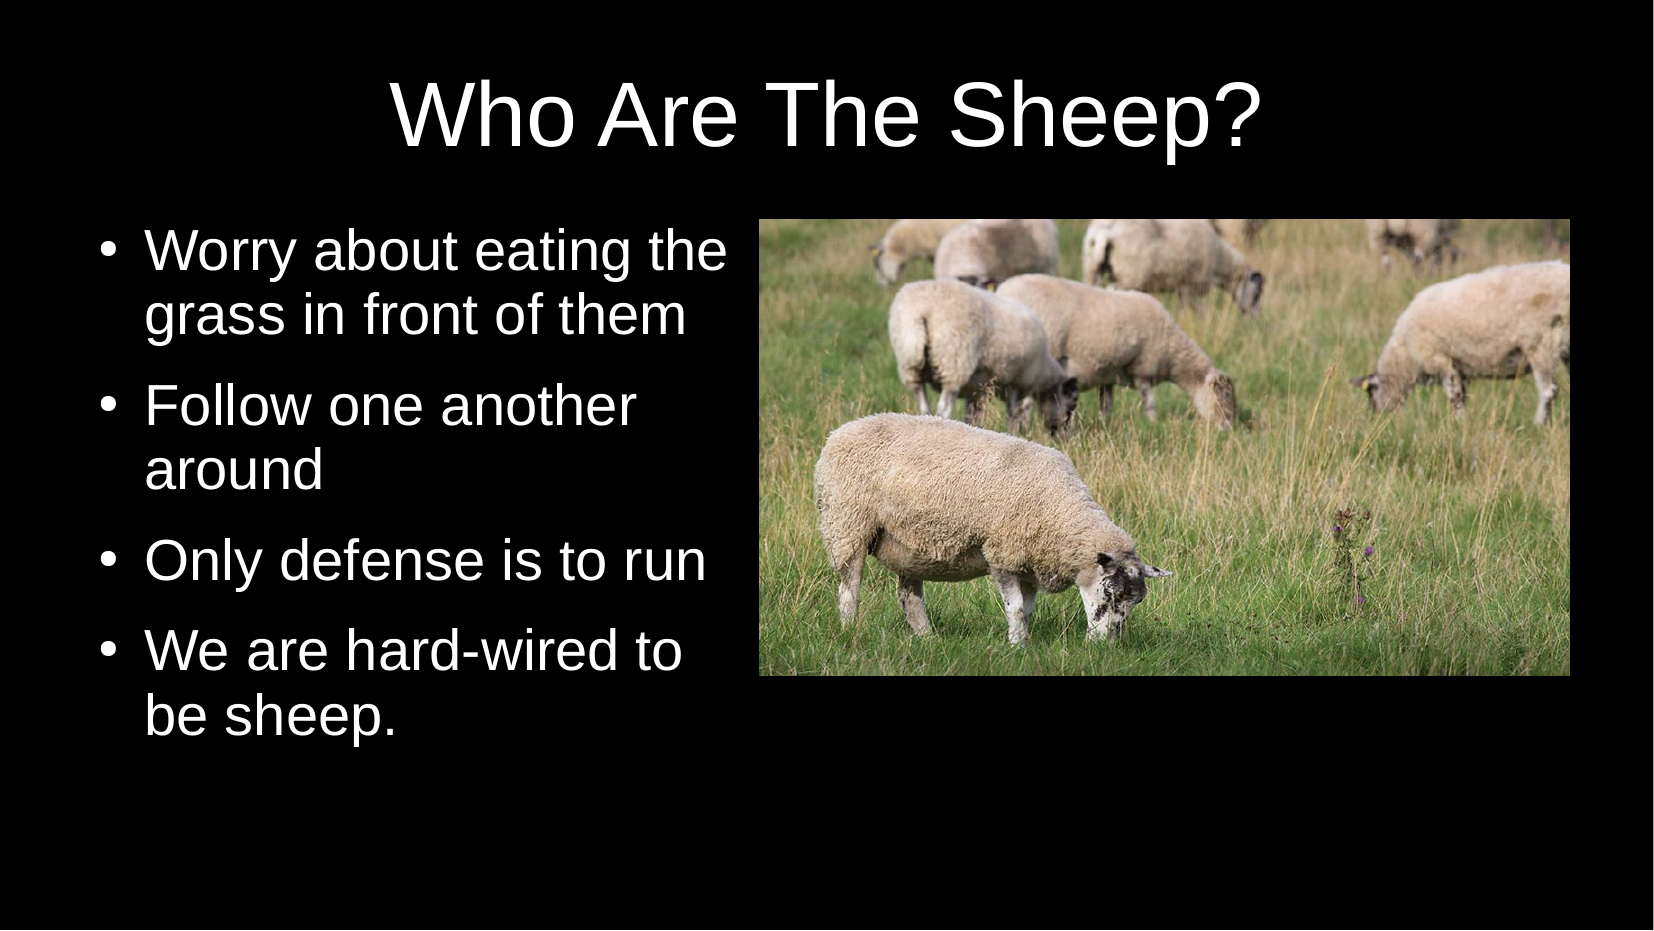

# Who Are The Sheep?
Worry about eating the grass in front of them
Follow one another around
Only defense is to run
We are hard-wired to be sheep.